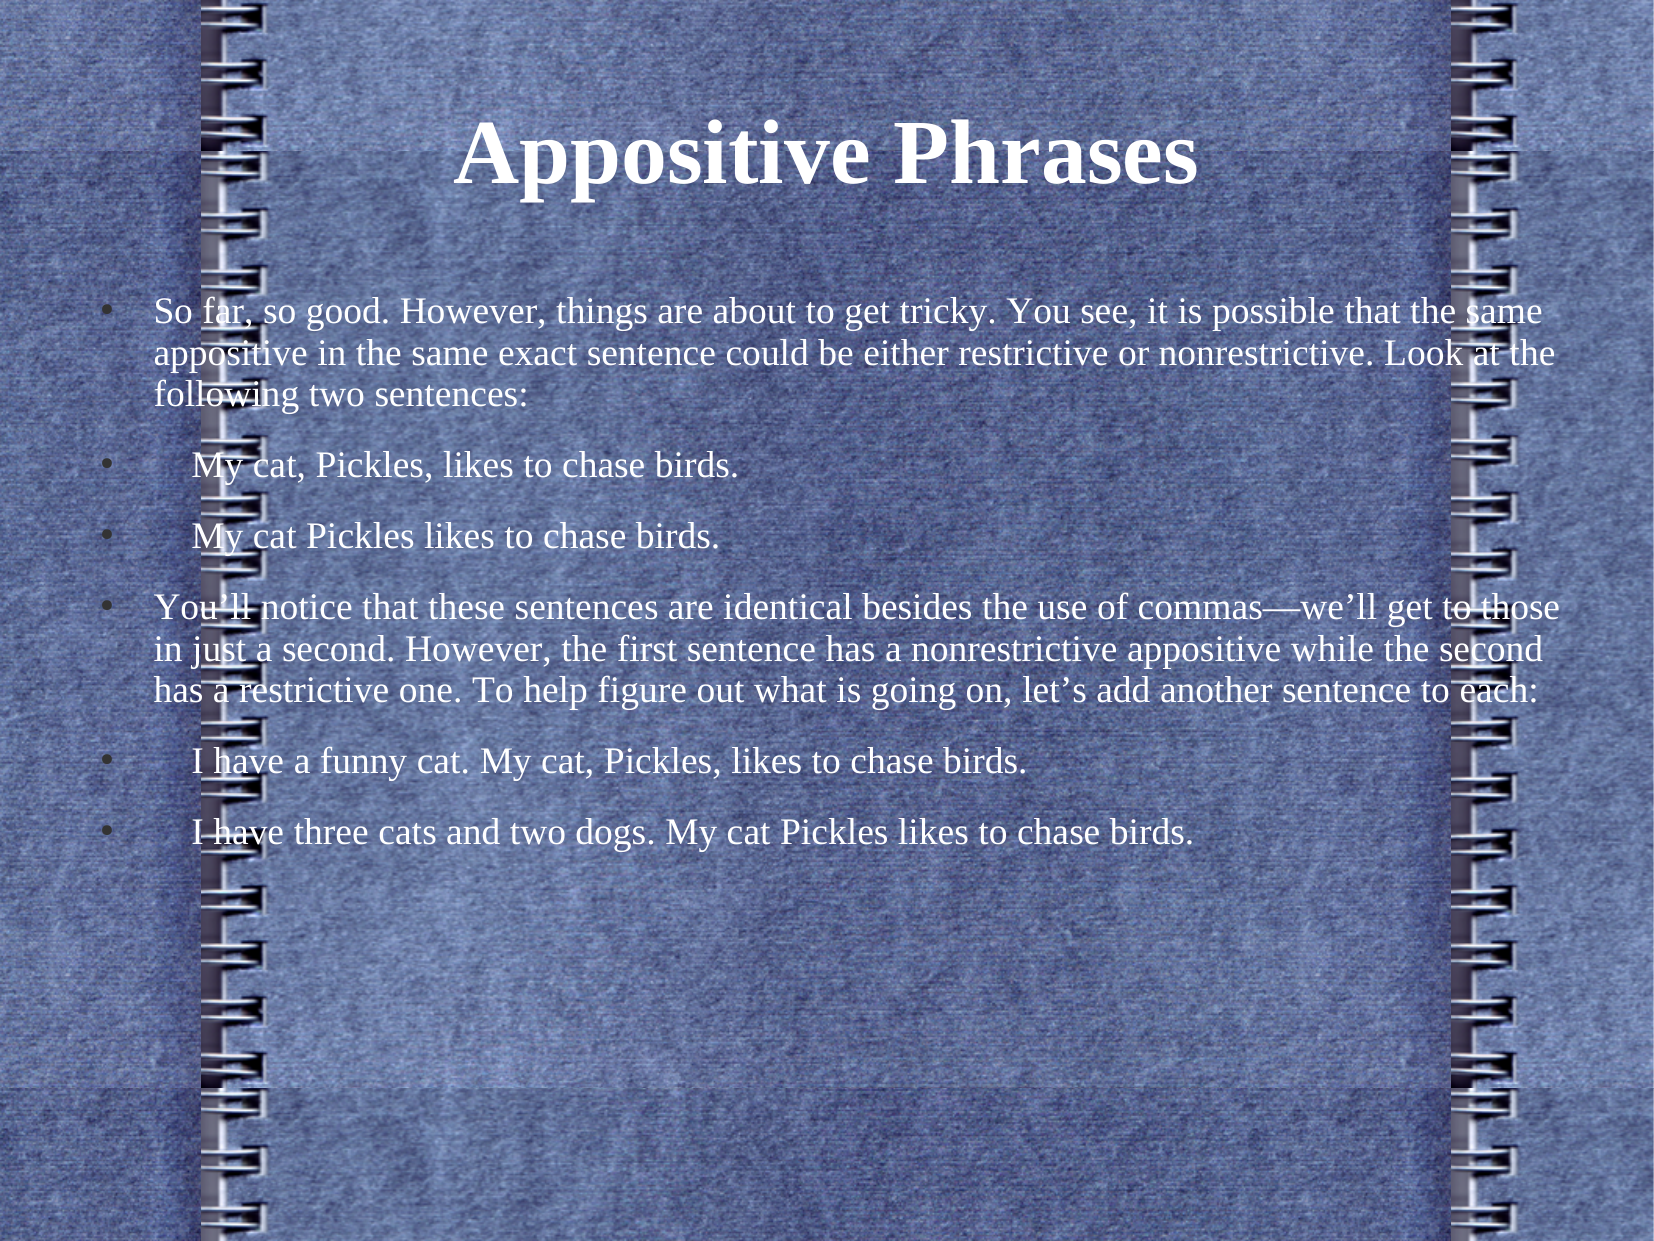

# Appositive Phrases
So far, so good. However, things are about to get tricky. You see, it is possible that the same appositive in the same exact sentence could be either restrictive or nonrestrictive. Look at the following two sentences:
 My cat, Pickles, likes to chase birds.
 My cat Pickles likes to chase birds.
You’ll notice that these sentences are identical besides the use of commas—we’ll get to those in just a second. However, the first sentence has a nonrestrictive appositive while the second has a restrictive one. To help figure out what is going on, let’s add another sentence to each:
 I have a funny cat. My cat, Pickles, likes to chase birds.
 I have three cats and two dogs. My cat Pickles likes to chase birds.